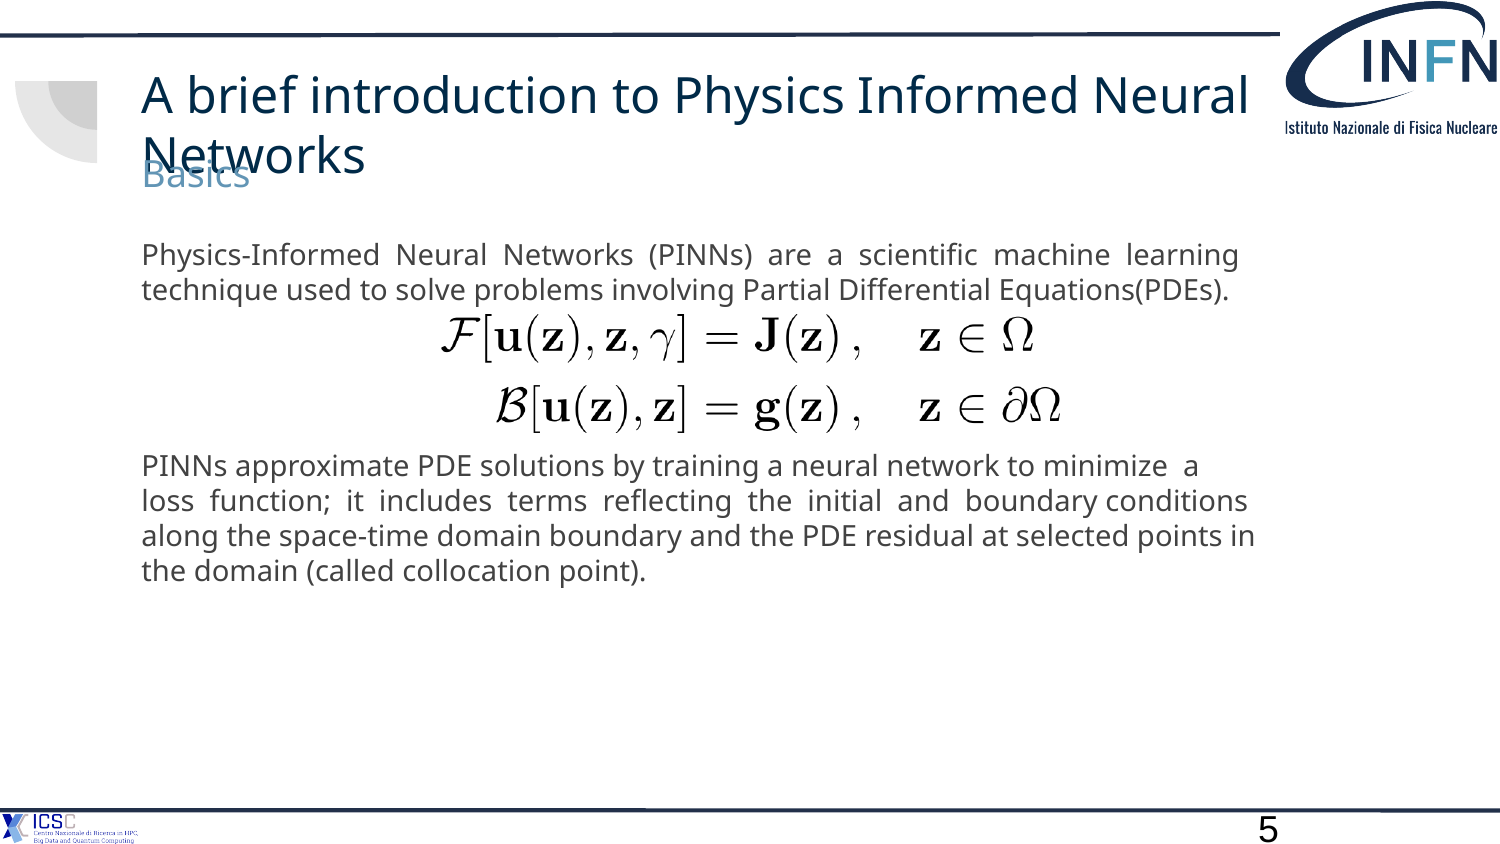

# A brief introduction to Physics Informed Neural Networks
Basics
Physics-Informed Neural Networks (PINNs) are a scientific machine learning technique used to solve problems involving Partial Differential Equations(PDEs).
PINNs approximate PDE solutions by training a neural network to minimize a loss function; it includes terms reflecting the initial and boundary conditions along the space-time domain boundary and the PDE residual at selected points in the domain (called collocation point).